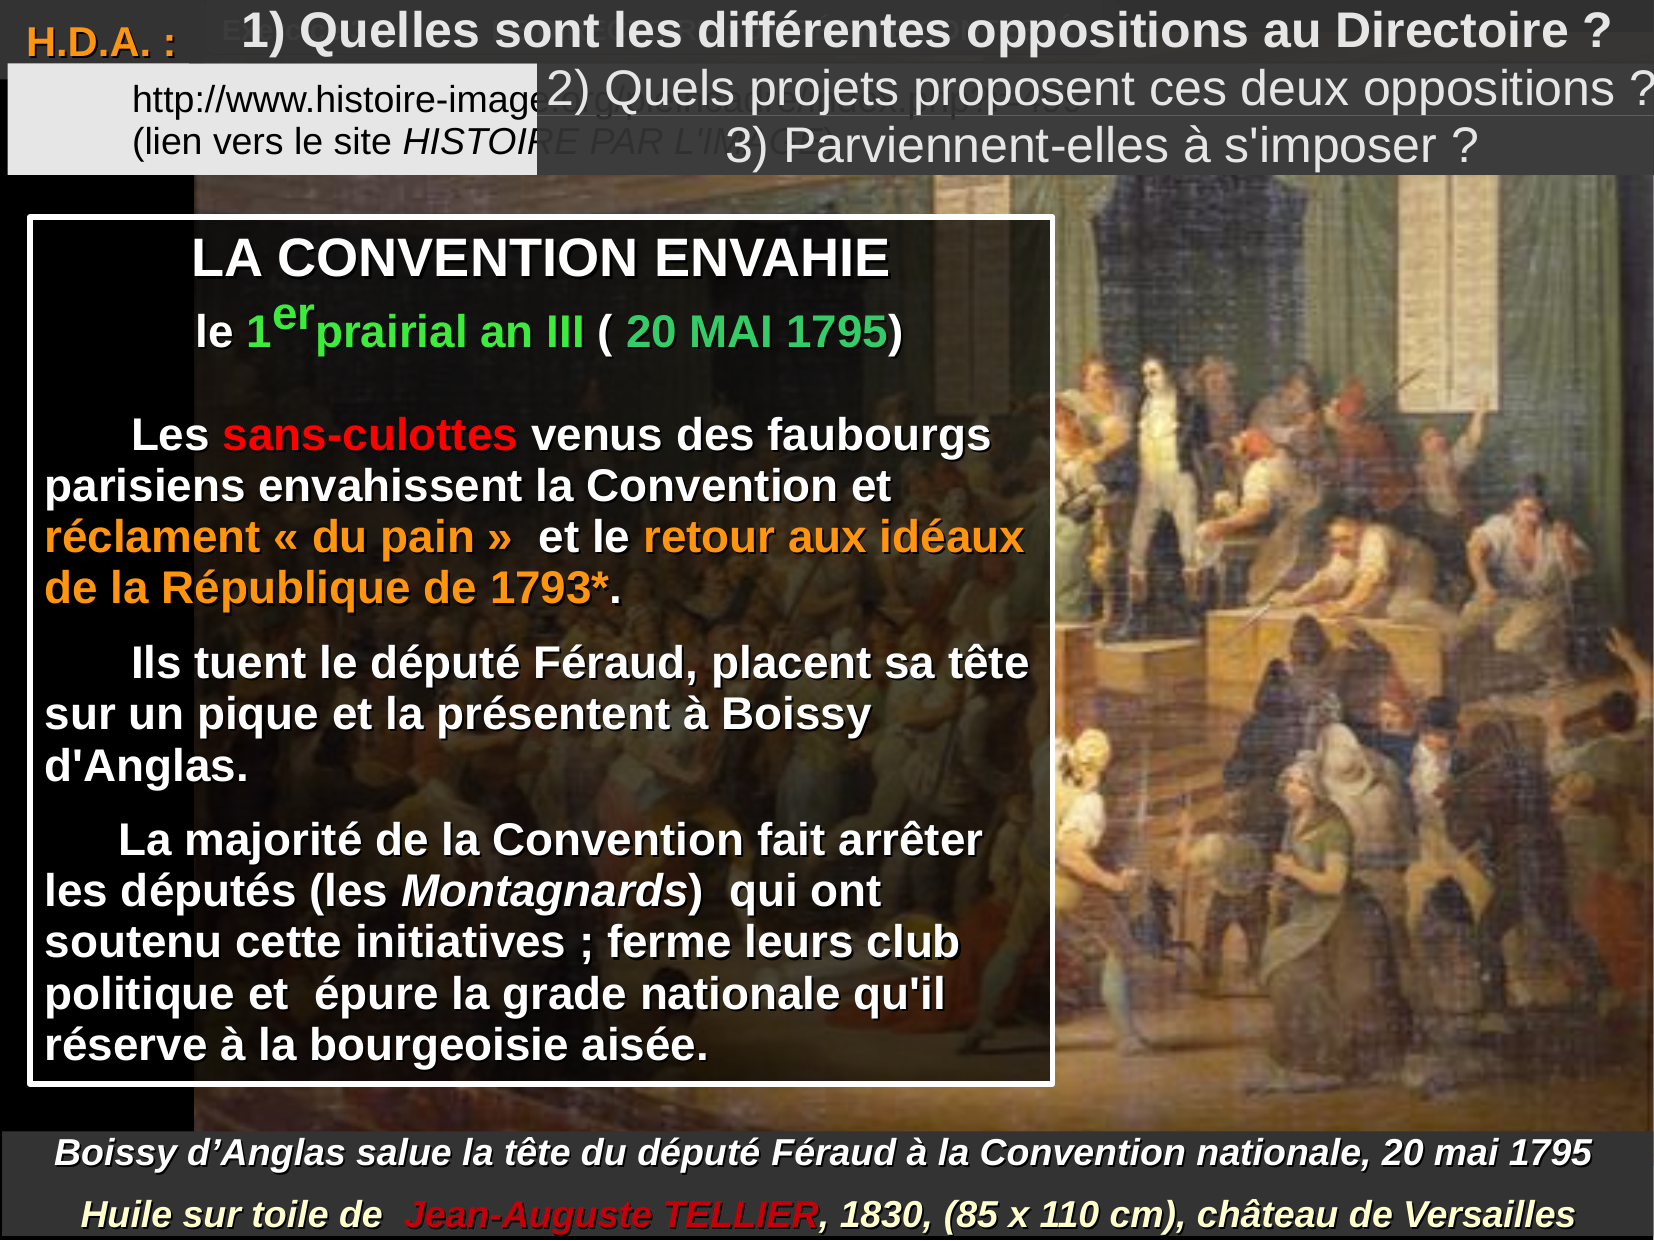

1) Quelles sont les différentes oppositions au Directoire ?
H.D.A. :
Exercice 3 : LE DIRECTOIRE : UN RÉGIME CONTESTÉ
2) Quels projets proposent ces deux oppositions ?
http://www.histoire-image.org/pleincadre/index.php?i=499
(lien vers le site HISTOIRE PAR L'IMAGE)
3) Parviennent-elles à s'imposer ?
LA CONVENTION ENVAHIE
le 1erprairial an III ( 20 MAI 1795)
	 Les sans-culottes venus des faubourgs parisiens envahissent la Convention et réclament « du pain »  et le retour aux idéaux de la République de 1793*.
	 Ils tuent le député Féraud, placent sa tête sur un pique et la présentent à Boissy d'Anglas.
	La majorité de la Convention fait arrêter les députés (les Montagnards)  qui ont soutenu cette initiatives ; ferme leurs club politique et épure la grade nationale qu'il réserve à la bourgeoisie aisée.
Boissy d’Anglas salue la tête du député Féraud à la Convention nationale, 20 mai 1795
Huile sur toile de Jean-Auguste TELLIER, 1830, (85 x 110 cm), château de Versailles